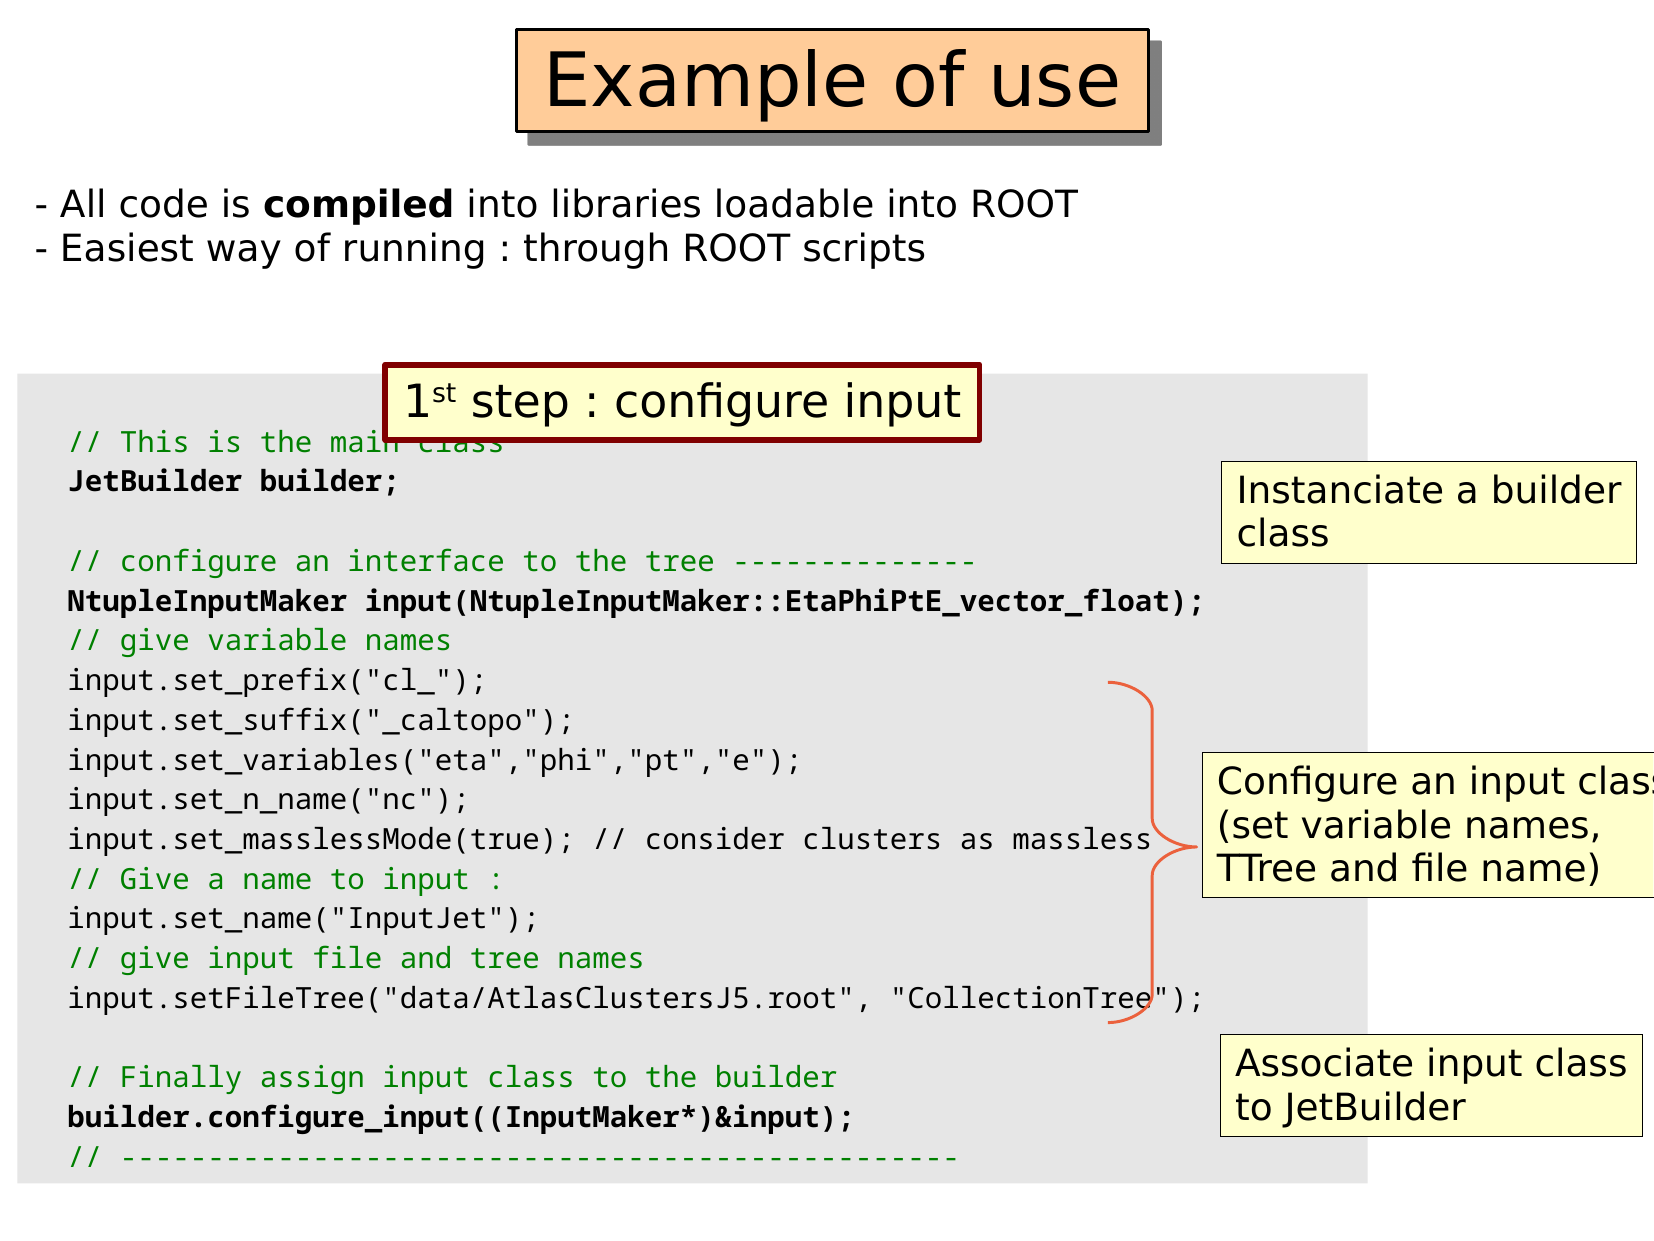

Example of use
- All code is compiled into libraries loadable into ROOT
- Easiest way of running : through ROOT scripts
1st step : configure input
 // This is the main class
 JetBuilder builder;
 // configure an interface to the tree --------------
 NtupleInputMaker input(NtupleInputMaker::EtaPhiPtE_vector_float);
 // give variable names
 input.set_prefix("cl_");
 input.set_suffix("_caltopo");
 input.set_variables("eta","phi","pt","e");
 input.set_n_name("nc");
 input.set_masslessMode(true); // consider clusters as massless
 // Give a name to input :
 input.set_name("InputJet");
 // give input file and tree names
 input.setFileTree("data/AtlasClustersJ5.root", "CollectionTree");
 // Finally assign input class to the builder
 builder.configure_input((InputMaker*)&input);
 // ------------------------------------------------
Instanciate a builder
class
Configure an input class
(set variable names,
TTree and file name)
Associate input class
to JetBuilder